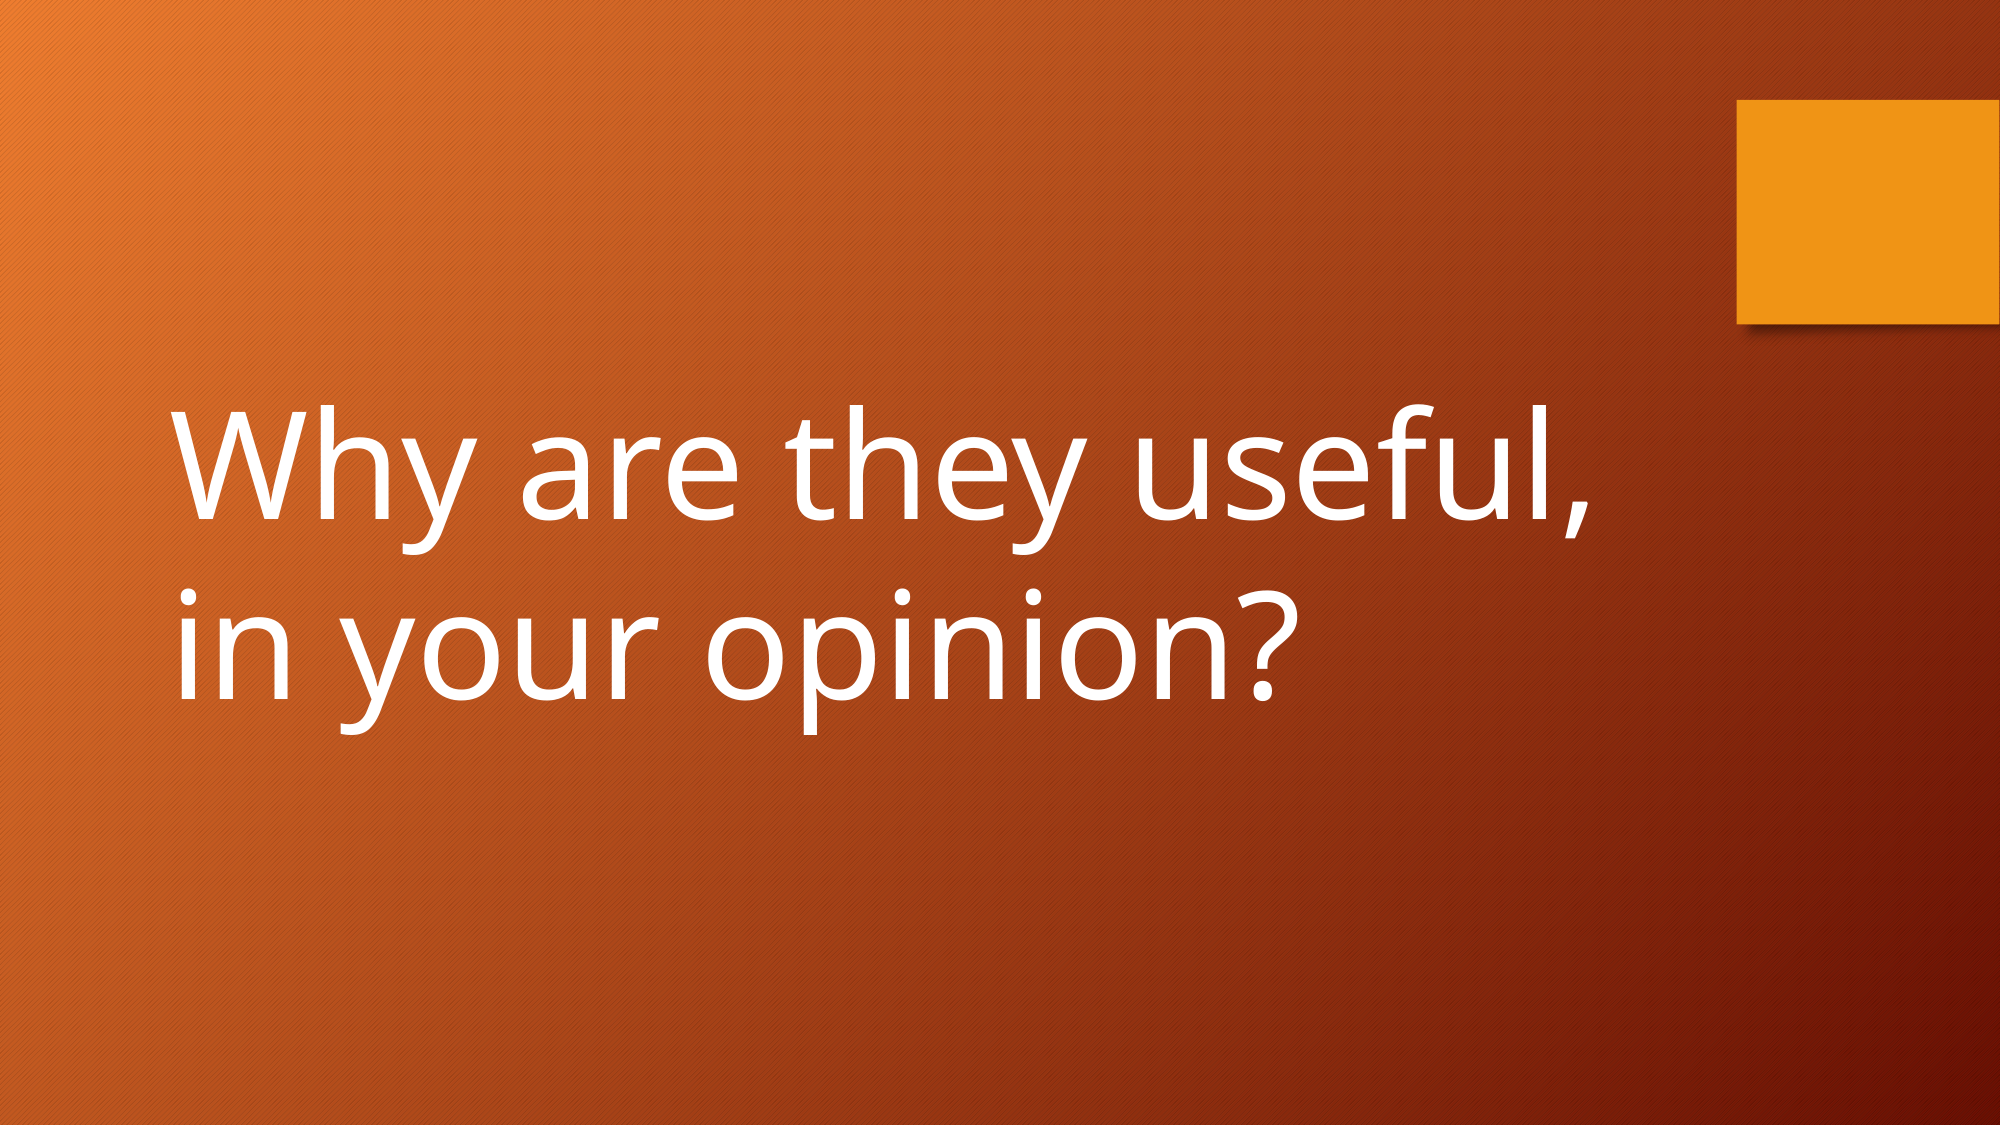

Why are they useful, in your opinion?